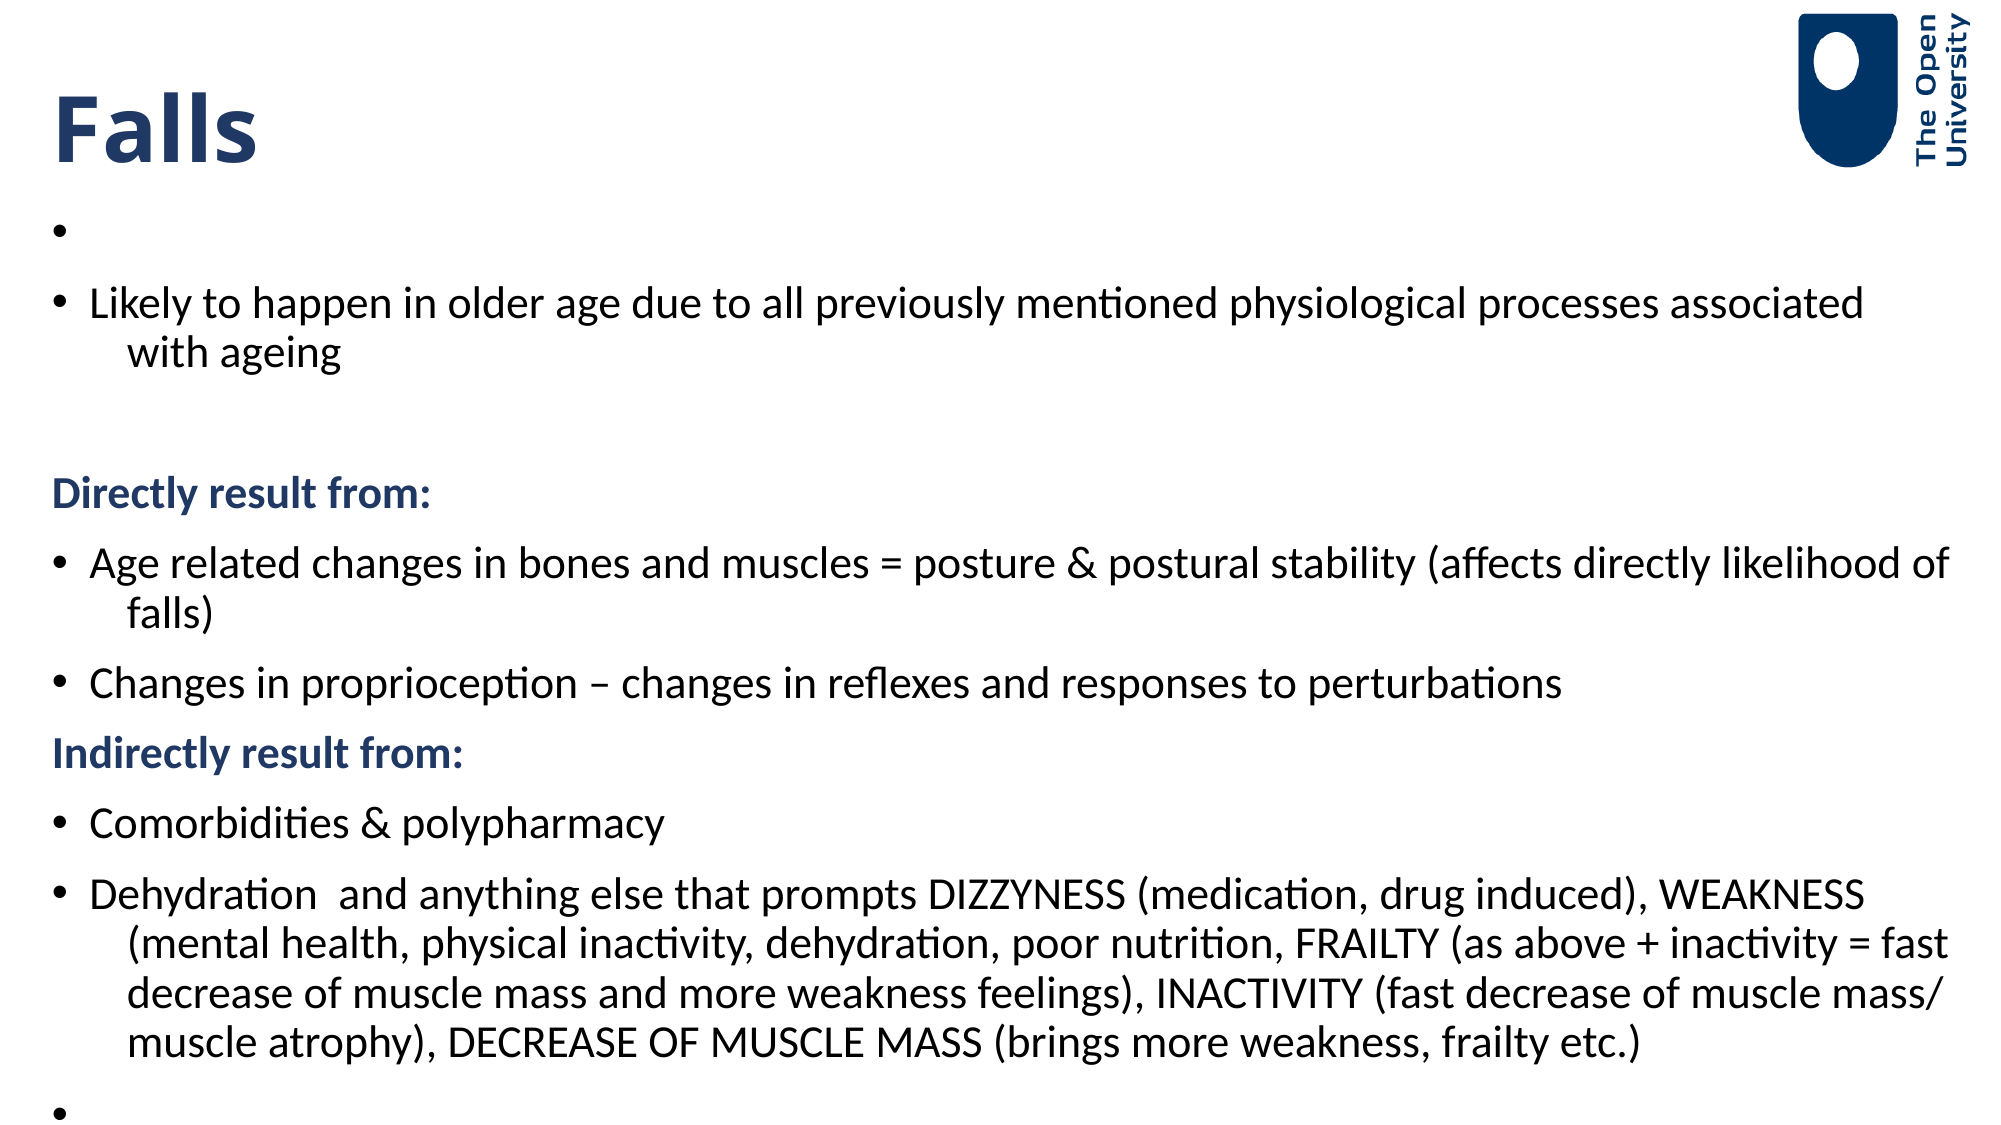

# Falls
Likely to happen in older age due to all previously mentioned physiological processes associated with ageing
Directly result from:
Age related changes in bones and muscles = posture & postural stability (affects directly likelihood of falls)
Changes in proprioception – changes in reflexes and responses to perturbations
Indirectly result from:
Comorbidities & polypharmacy
Dehydration and anything else that prompts DIZZYNESS (medication, drug induced), WEAKNESS (mental health, physical inactivity, dehydration, poor nutrition, FRAILTY (as above + inactivity = fast decrease of muscle mass and more weakness feelings), INACTIVITY (fast decrease of muscle mass/ muscle atrophy), DECREASE OF MUSCLE MASS (brings more weakness, frailty etc.)